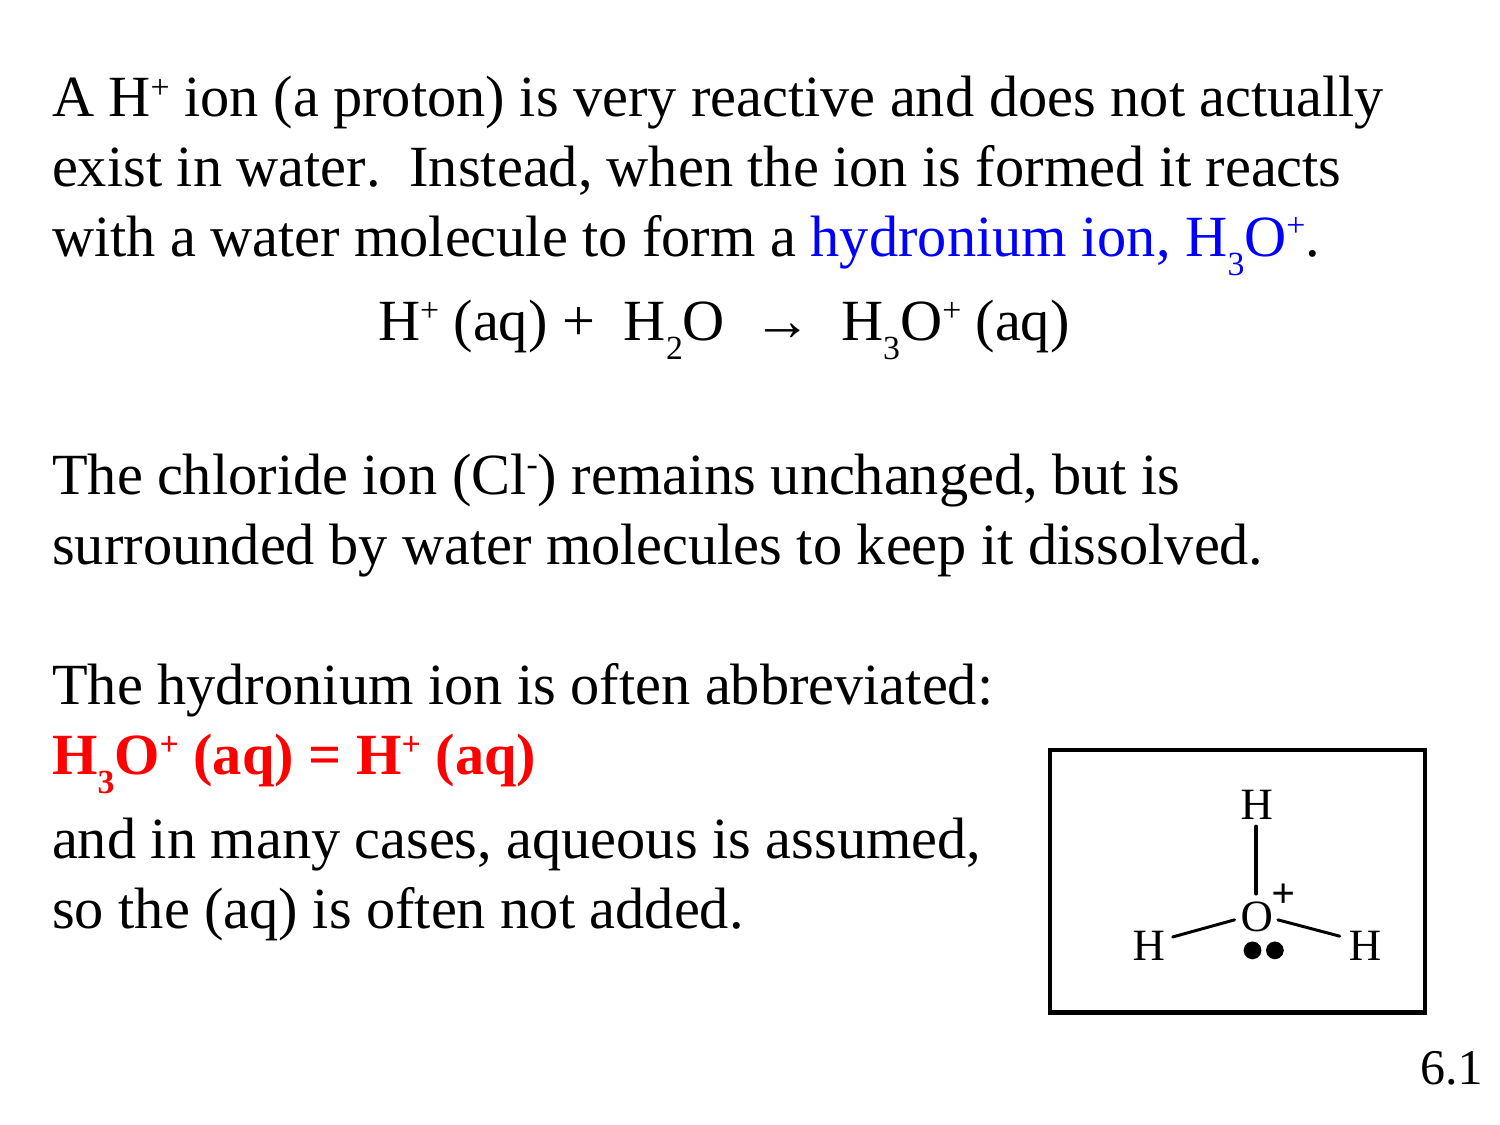

A H+ ion (a proton) is very reactive and does not actually exist in water. Instead, when the ion is formed it reacts with a water molecule to form a hydronium ion, H3O+.
H+ (aq) + H2O → H3O+ (aq)
The chloride ion (Cl-) remains unchanged, but is surrounded by water molecules to keep it dissolved.
The hydronium ion is often abbreviated:
H3O+ (aq) = H+ (aq)
and in many cases, aqueous is assumed,
so the (aq) is often not added.
+
6.1